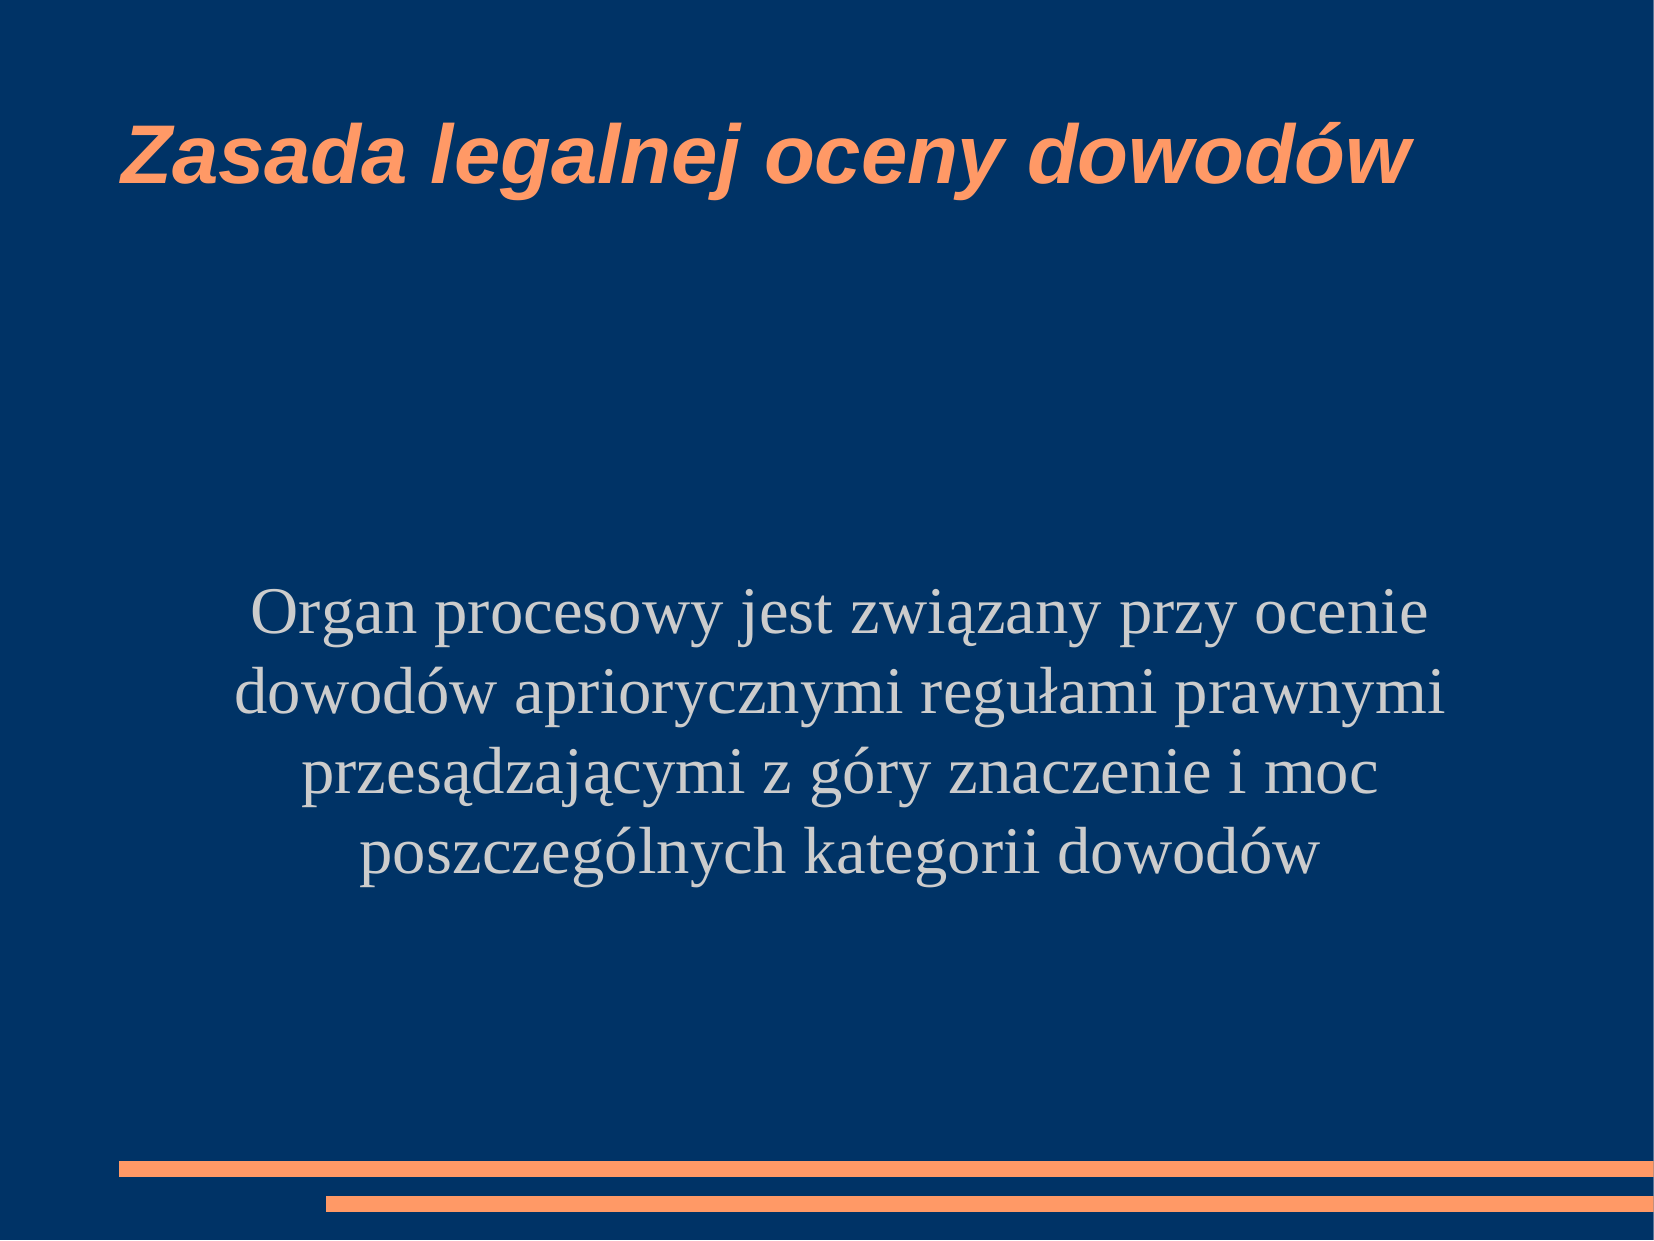

# Zasada legalnej oceny dowodów
Organ procesowy jest związany przy ocenie dowodów apriorycznymi regułami prawnymi przesądzającymi z góry znaczenie i moc poszczególnych kategorii dowodów